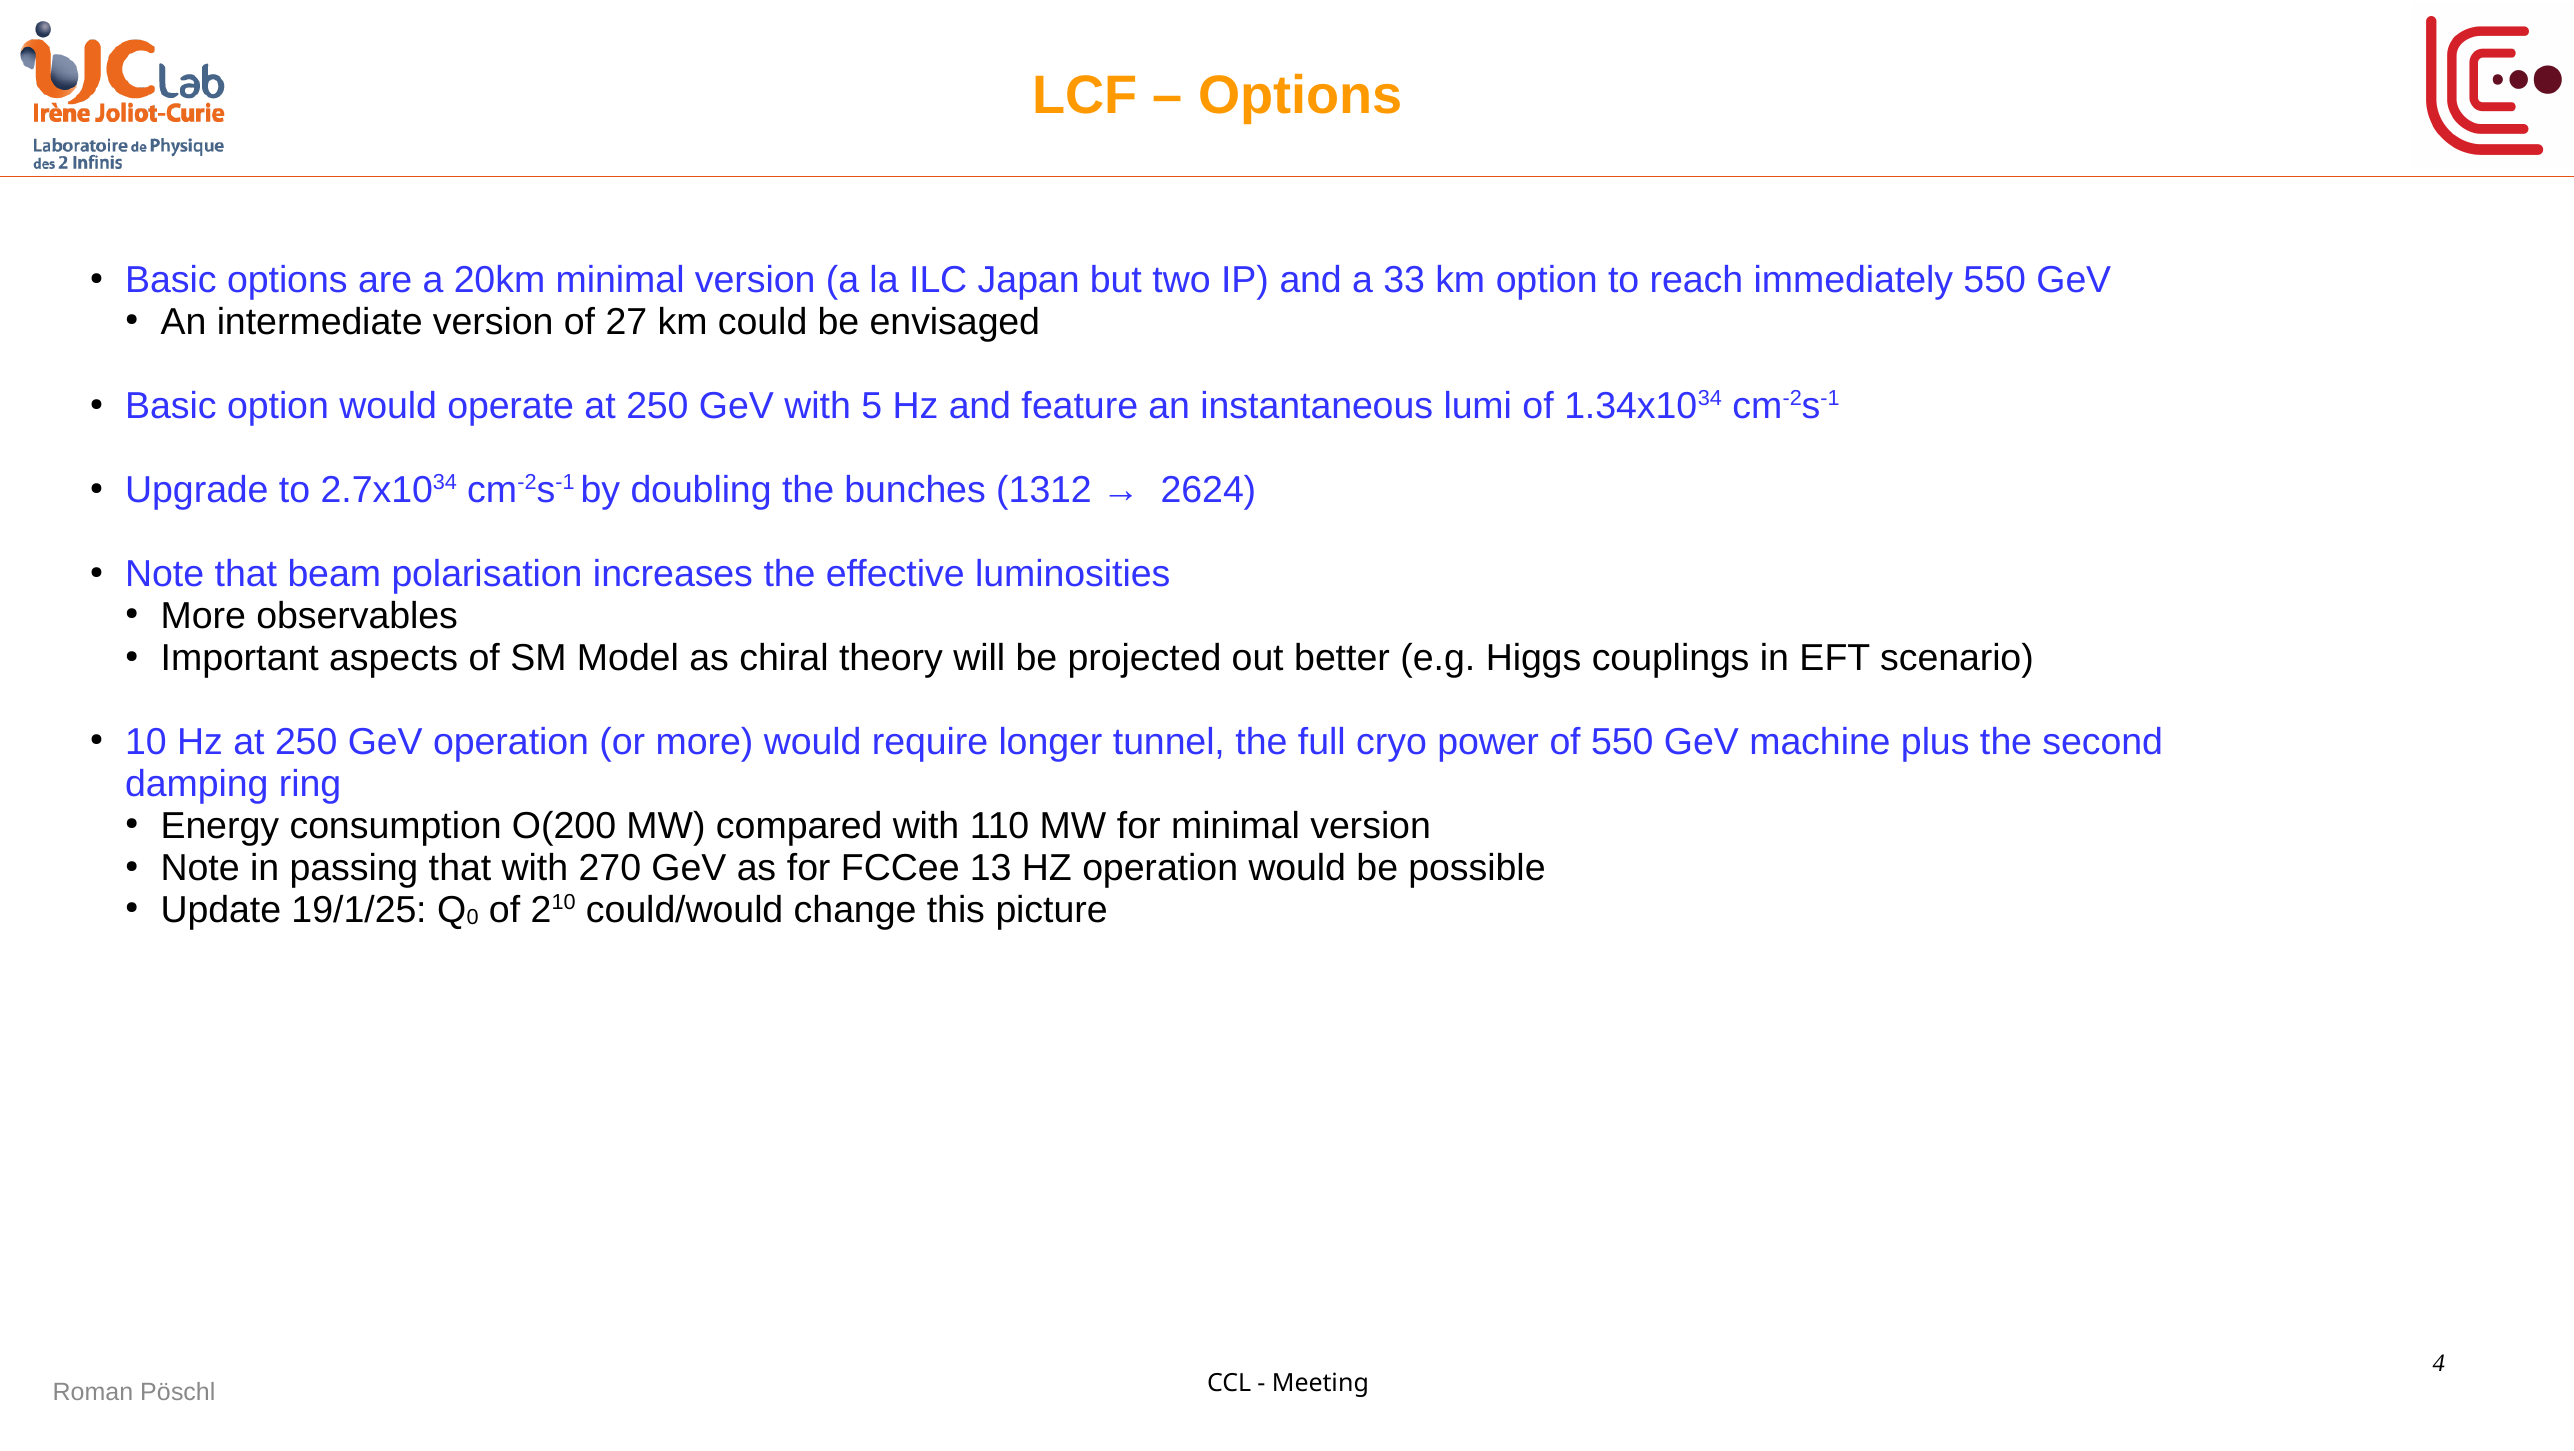

# LCF – Options
Basic options are a 20km minimal version (a la ILC Japan but two IP) and a 33 km option to reach immediately 550 GeV
An intermediate version of 27 km could be envisaged
Basic option would operate at 250 GeV with 5 Hz and feature an instantaneous lumi of 1.34x1034 cm-2s-1
Upgrade to 2.7x1034 cm-2s-1 by doubling the bunches (1312 → 2624)
Note that beam polarisation increases the effective luminosities
More observables
Important aspects of SM Model as chiral theory will be projected out better (e.g. Higgs couplings in EFT scenario)
10 Hz at 250 GeV operation (or more) would require longer tunnel, the full cryo power of 550 GeV machine plus the second
damping ring
Energy consumption O(200 MW) compared with 110 MW for minimal version
Note in passing that with 270 GeV as for FCCee 13 HZ operation would be possible
Update 19/1/25: Q0 of 210 could/would change this picture
4